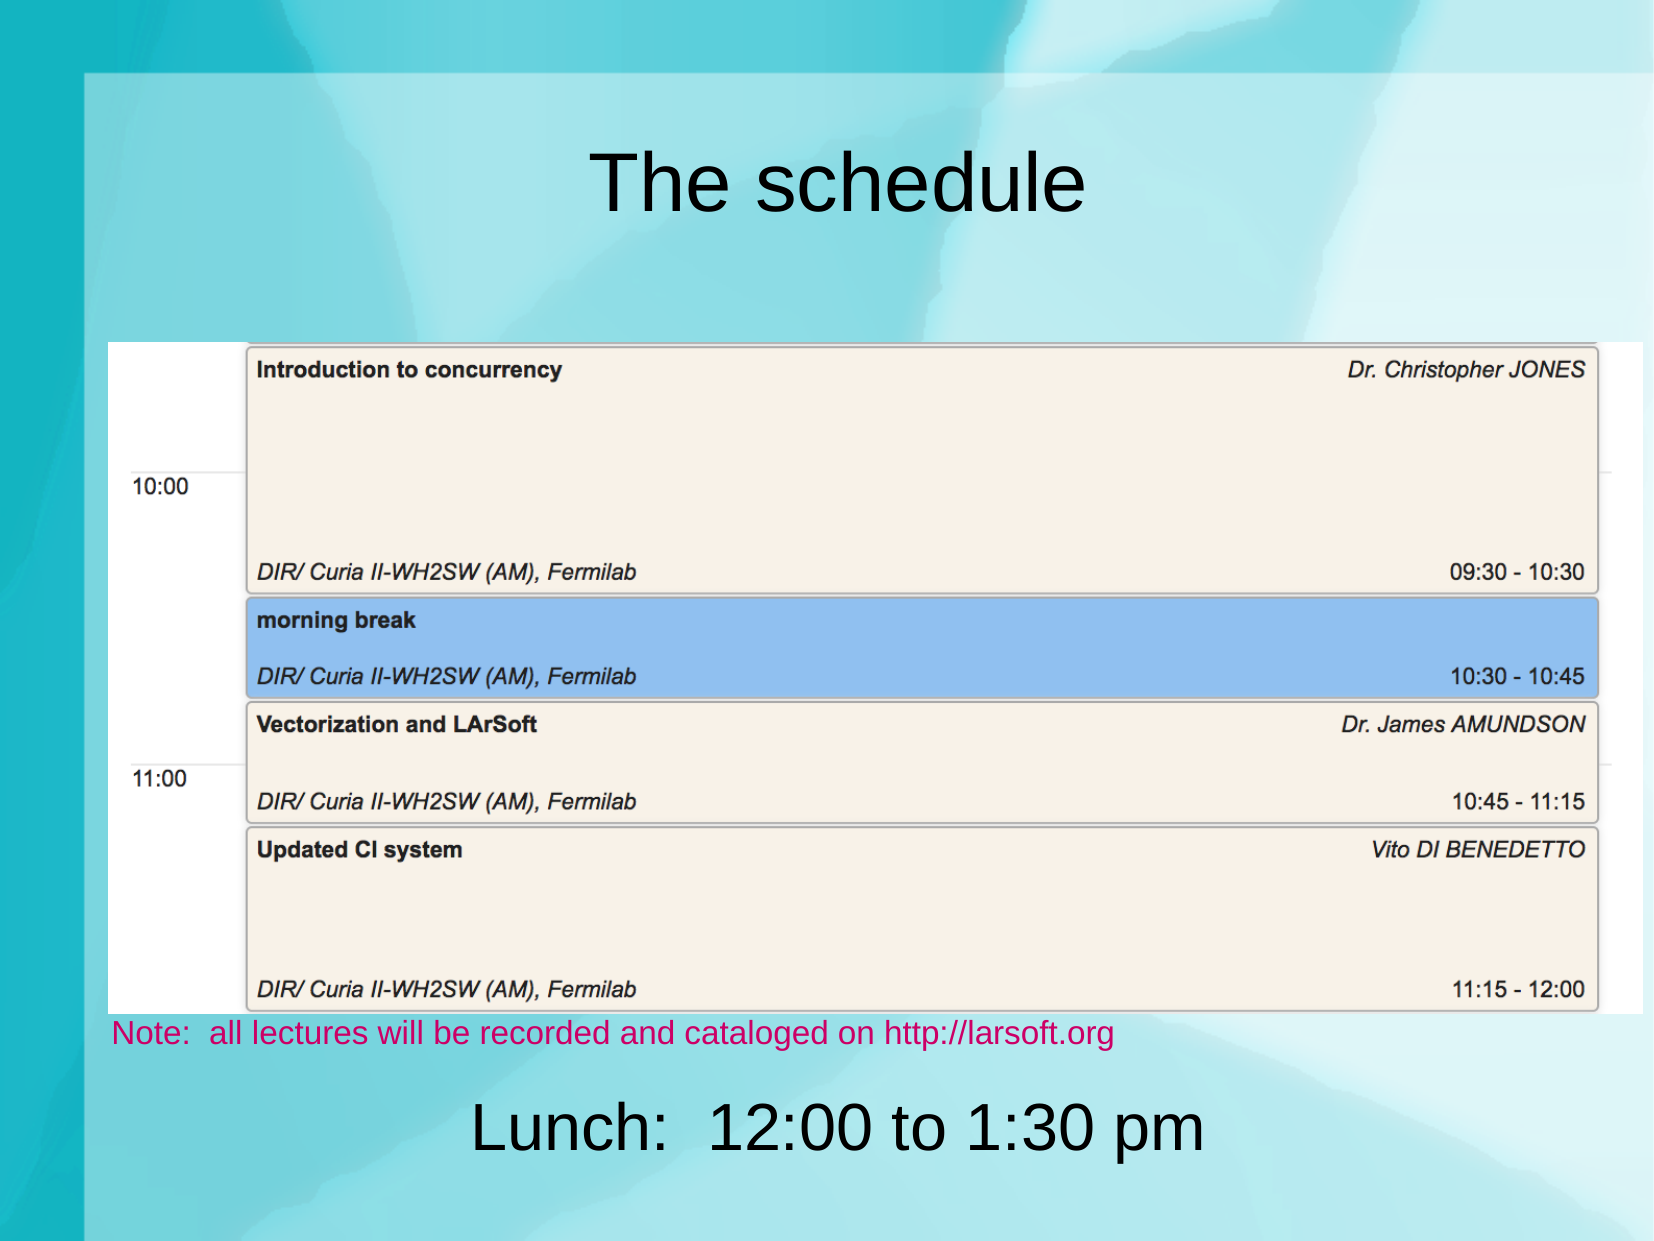

# The schedule
Note: all lectures will be recorded and cataloged on http://larsoft.org
Lunch: 12:00 to 1:30 pm